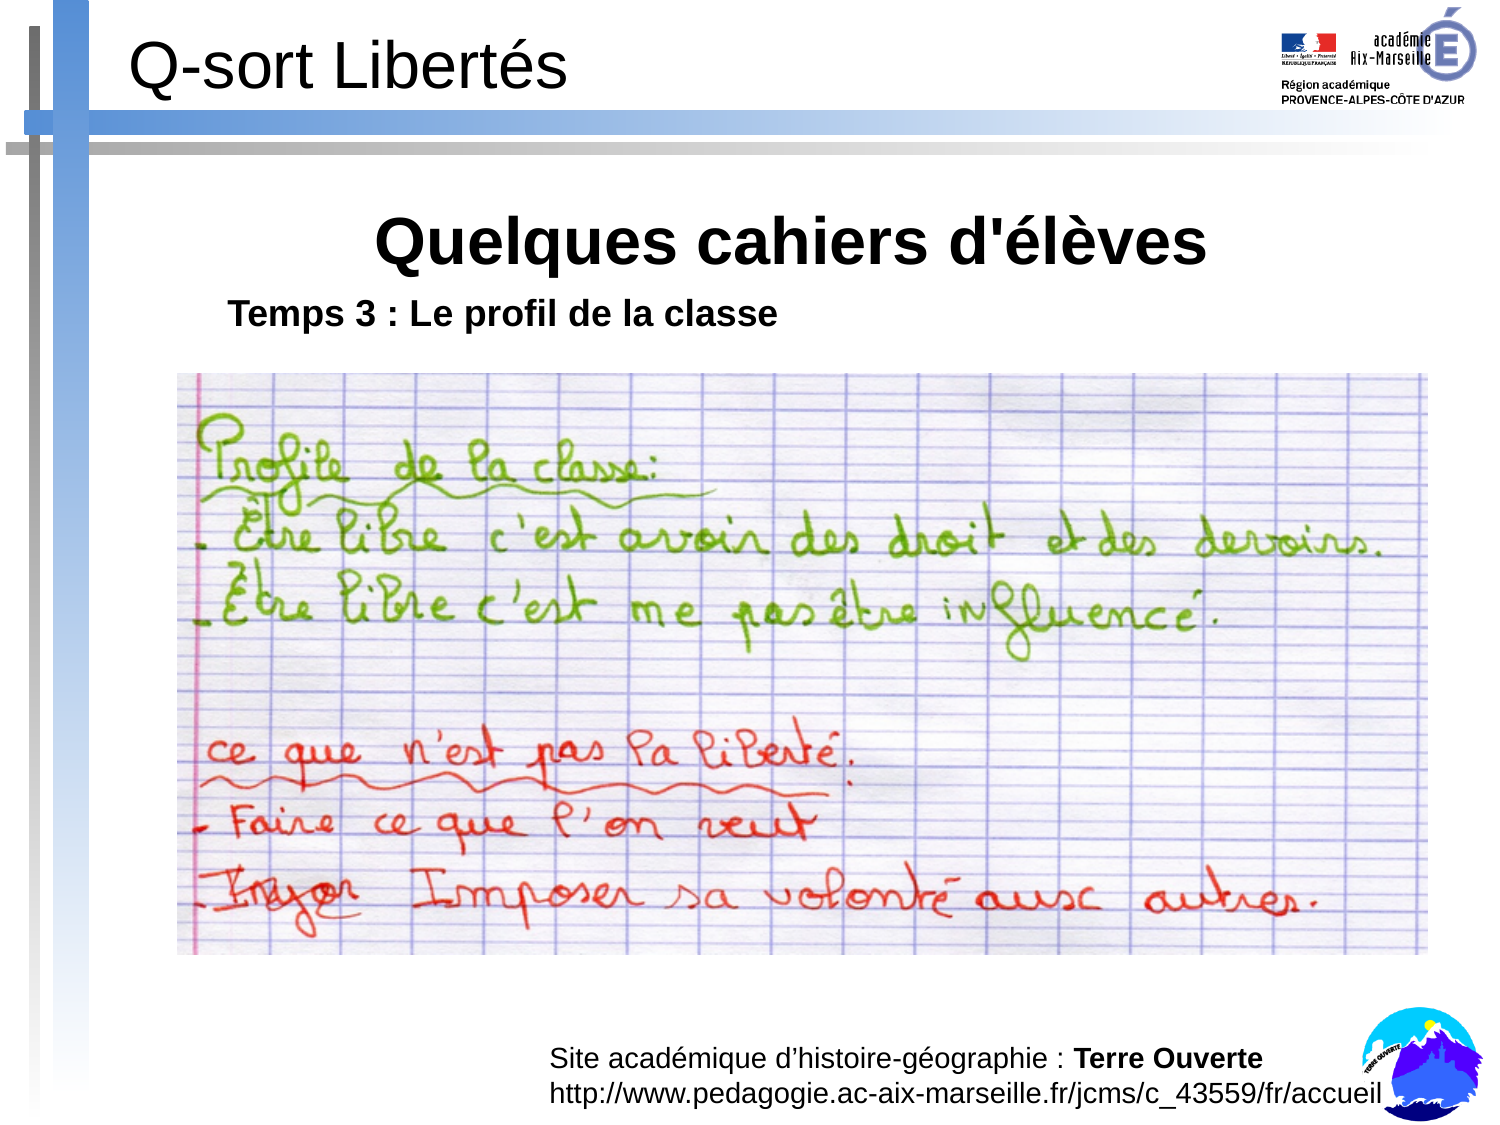

Q-sort Libertés
Quelques cahiers d'élèves
Temps 3 : Le profil de la classe
Site académique d’histoire-géographie : Terre Ouverte
http://www.pedagogie.ac-aix-marseille.fr/jcms/c_43559/fr/accueil